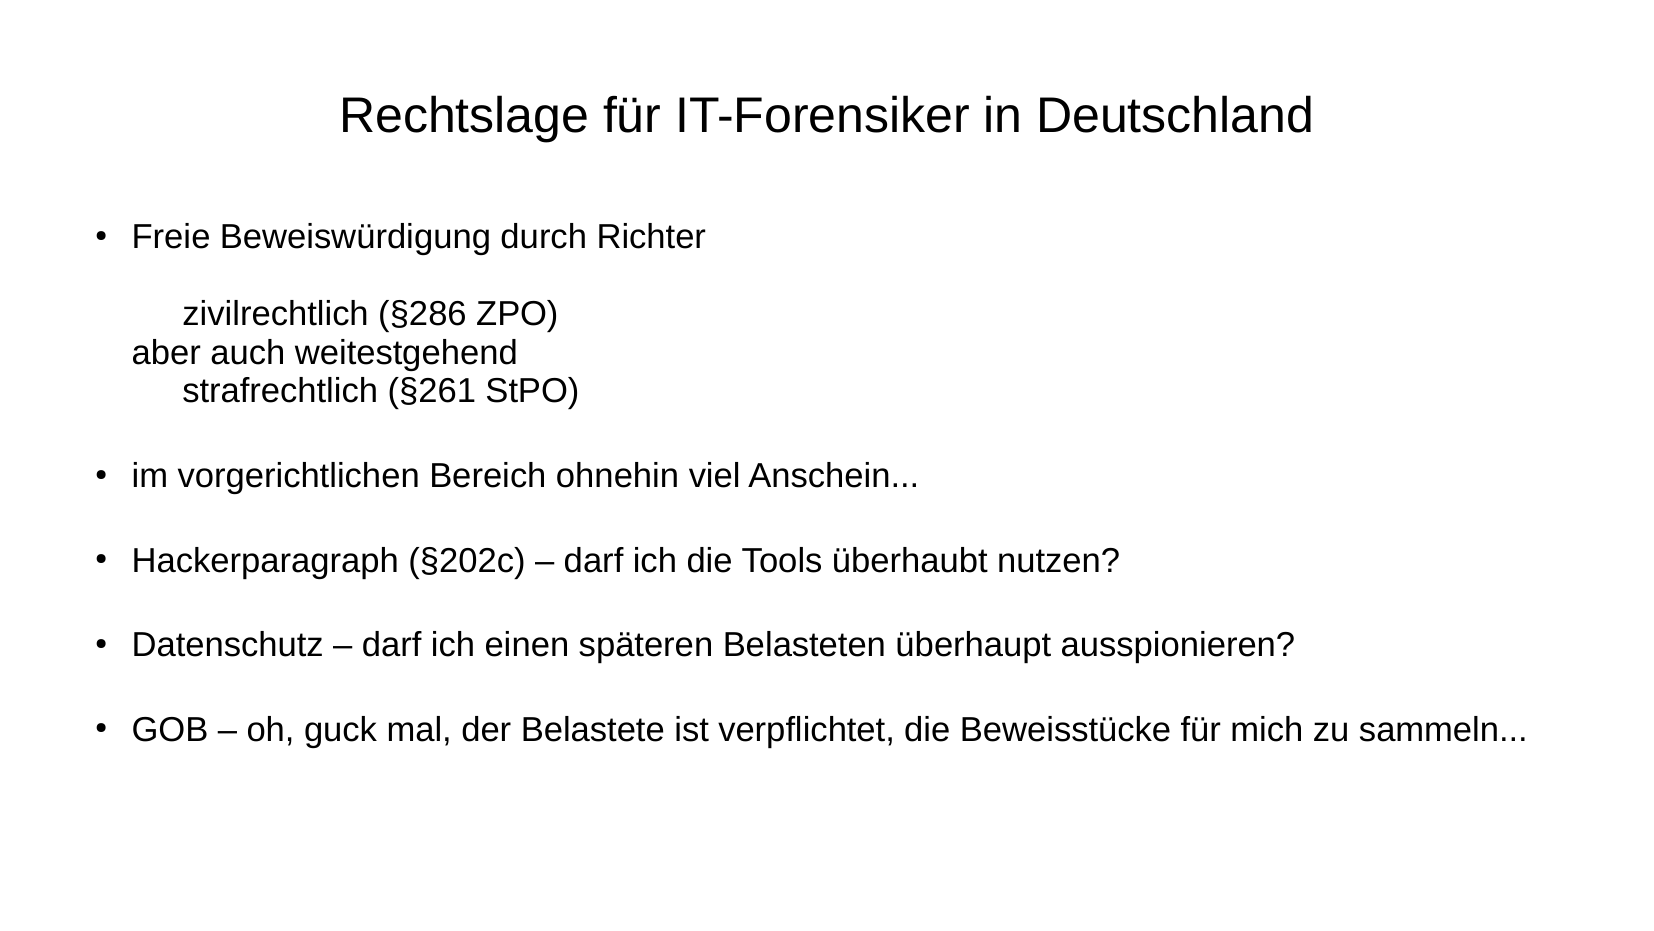

# Rechtslage für IT-Forensiker in Deutschland
Freie Beweiswürdigung durch Richter
	zivilrechtlich (§286 ZPO)
aber auch weitestgehend
	strafrechtlich (§261 StPO)
im vorgerichtlichen Bereich ohnehin viel Anschein...
Hackerparagraph (§202c) – darf ich die Tools überhaubt nutzen?
Datenschutz – darf ich einen späteren Belasteten überhaupt ausspionieren?
GOB – oh, guck mal, der Belastete ist verpflichtet, die Beweisstücke für mich zu sammeln...